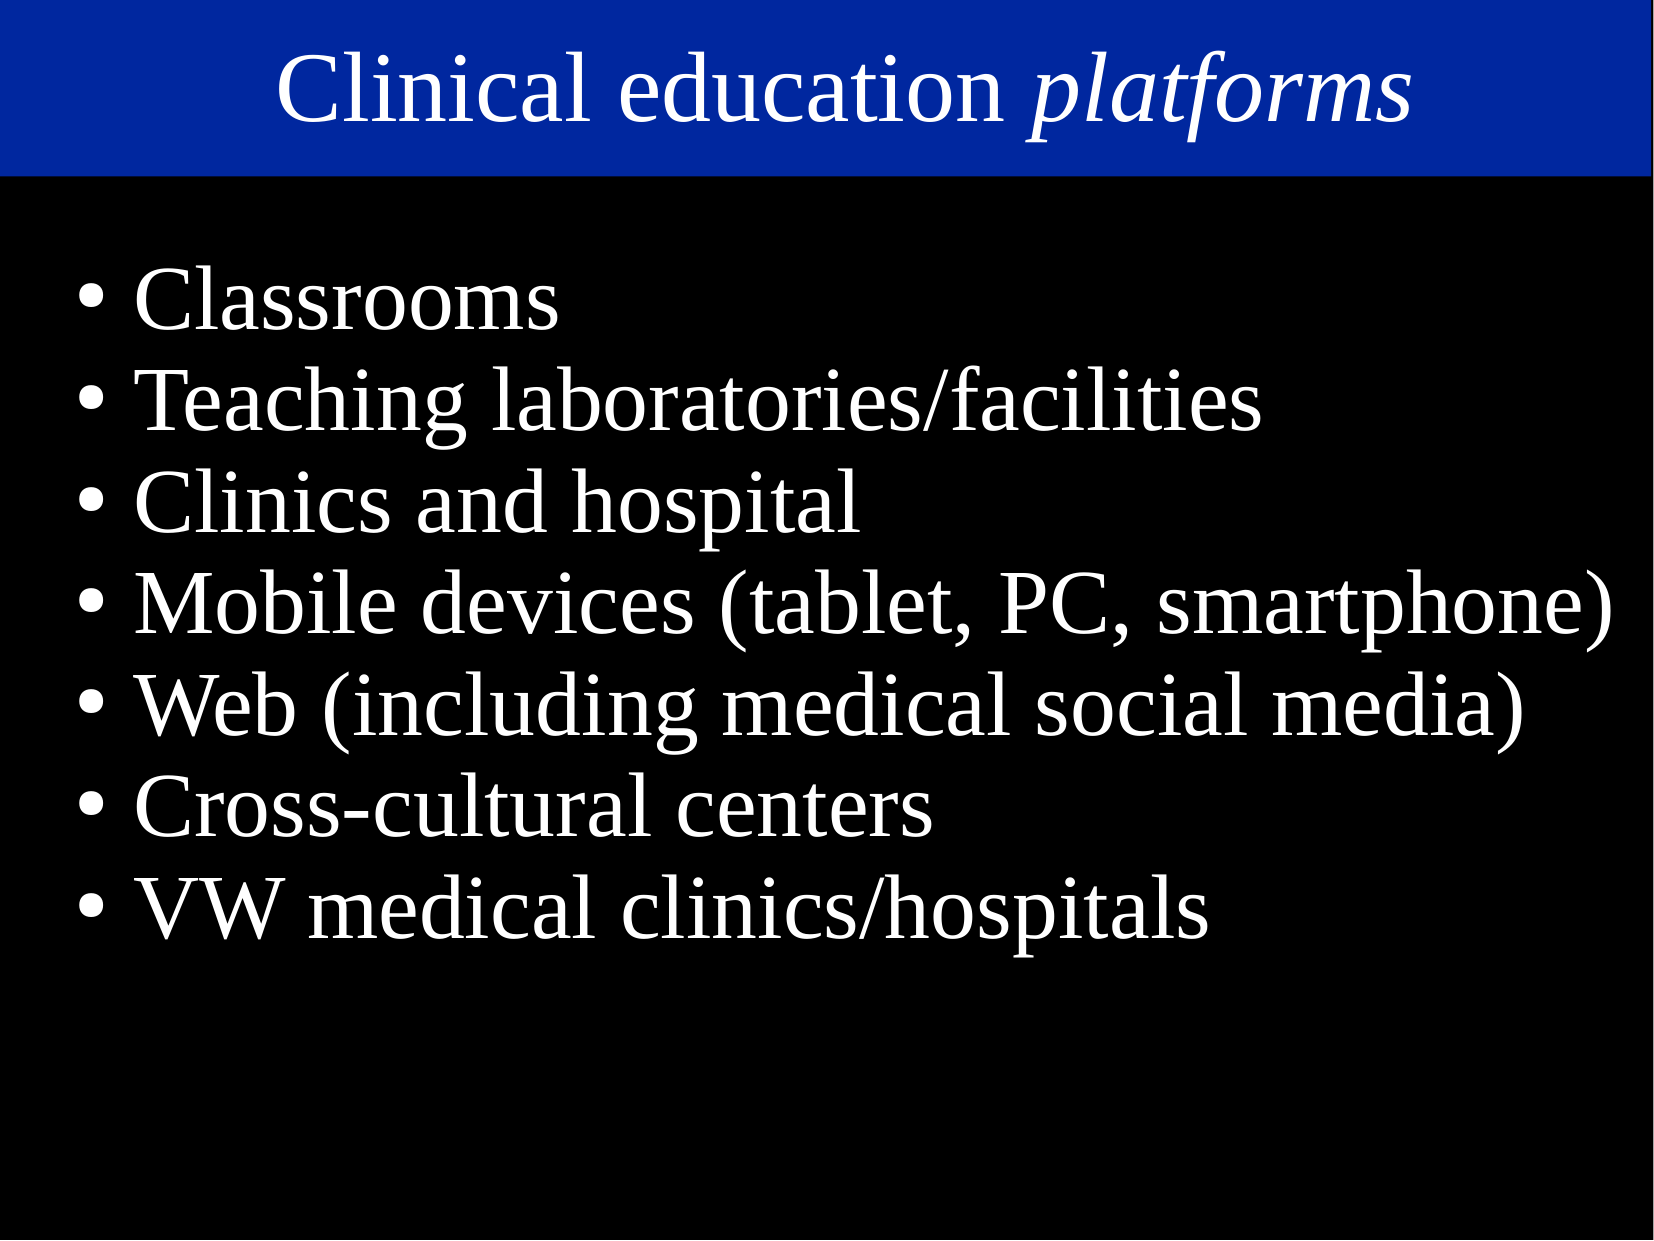

# Clinical education platforms
 Classrooms
 Teaching laboratories/facilities
 Clinics and hospital
 Mobile devices (tablet, PC, smartphone)
 Web (including medical social media)
 Cross-cultural centers
 VW medical clinics/hospitals